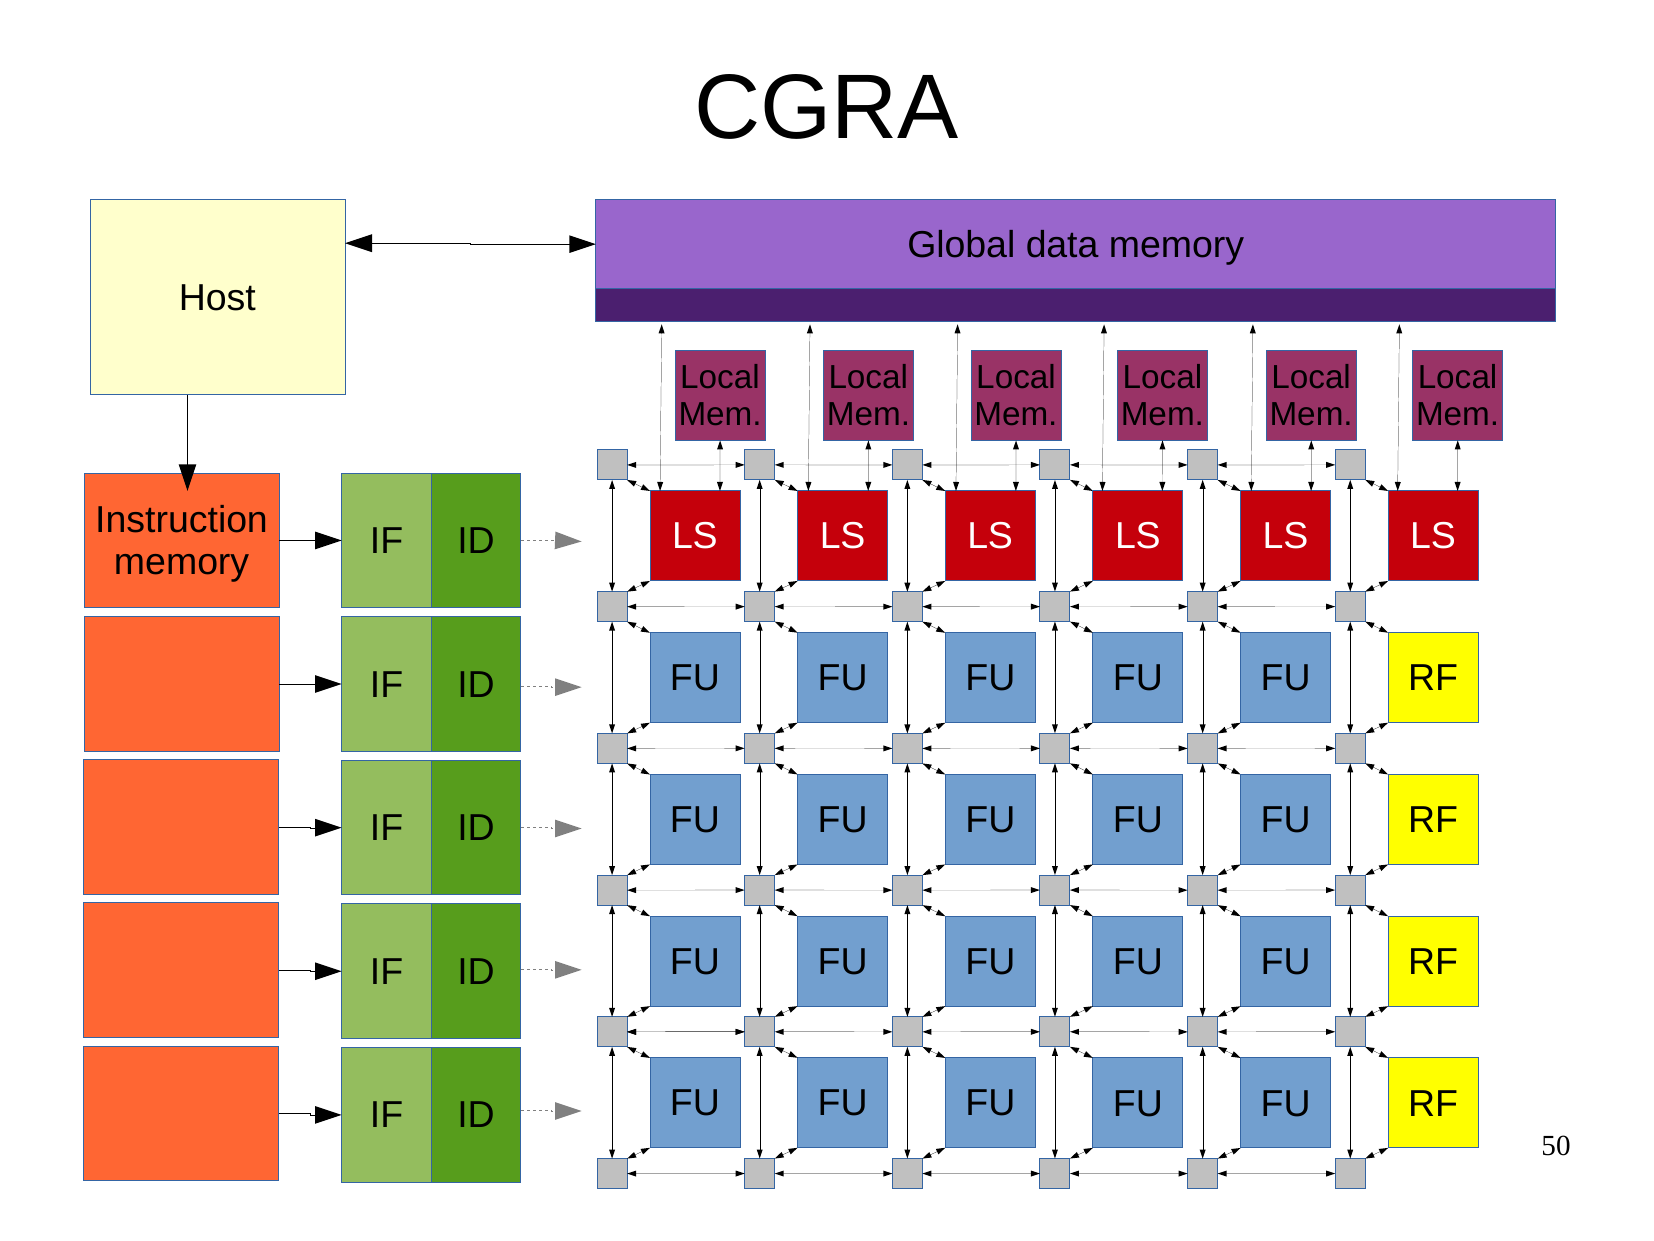

# CGRA
Global data memory
Host
Local
Mem.
Local
Mem.
Local
Mem.
Local
Mem.
Local
Mem.
Local
Mem.
Instruction
memory
IF
ID
LS
LS
LS
LS
LS
LS
IF
ID
FU
FU
FU
RF
FU
FU
IF
ID
FU
FU
FU
FU
RF
FU
IF
ID
FU
FU
FU
FU
RF
FU
IF
ID
FU
FU
FU
FU
RF
FU
50